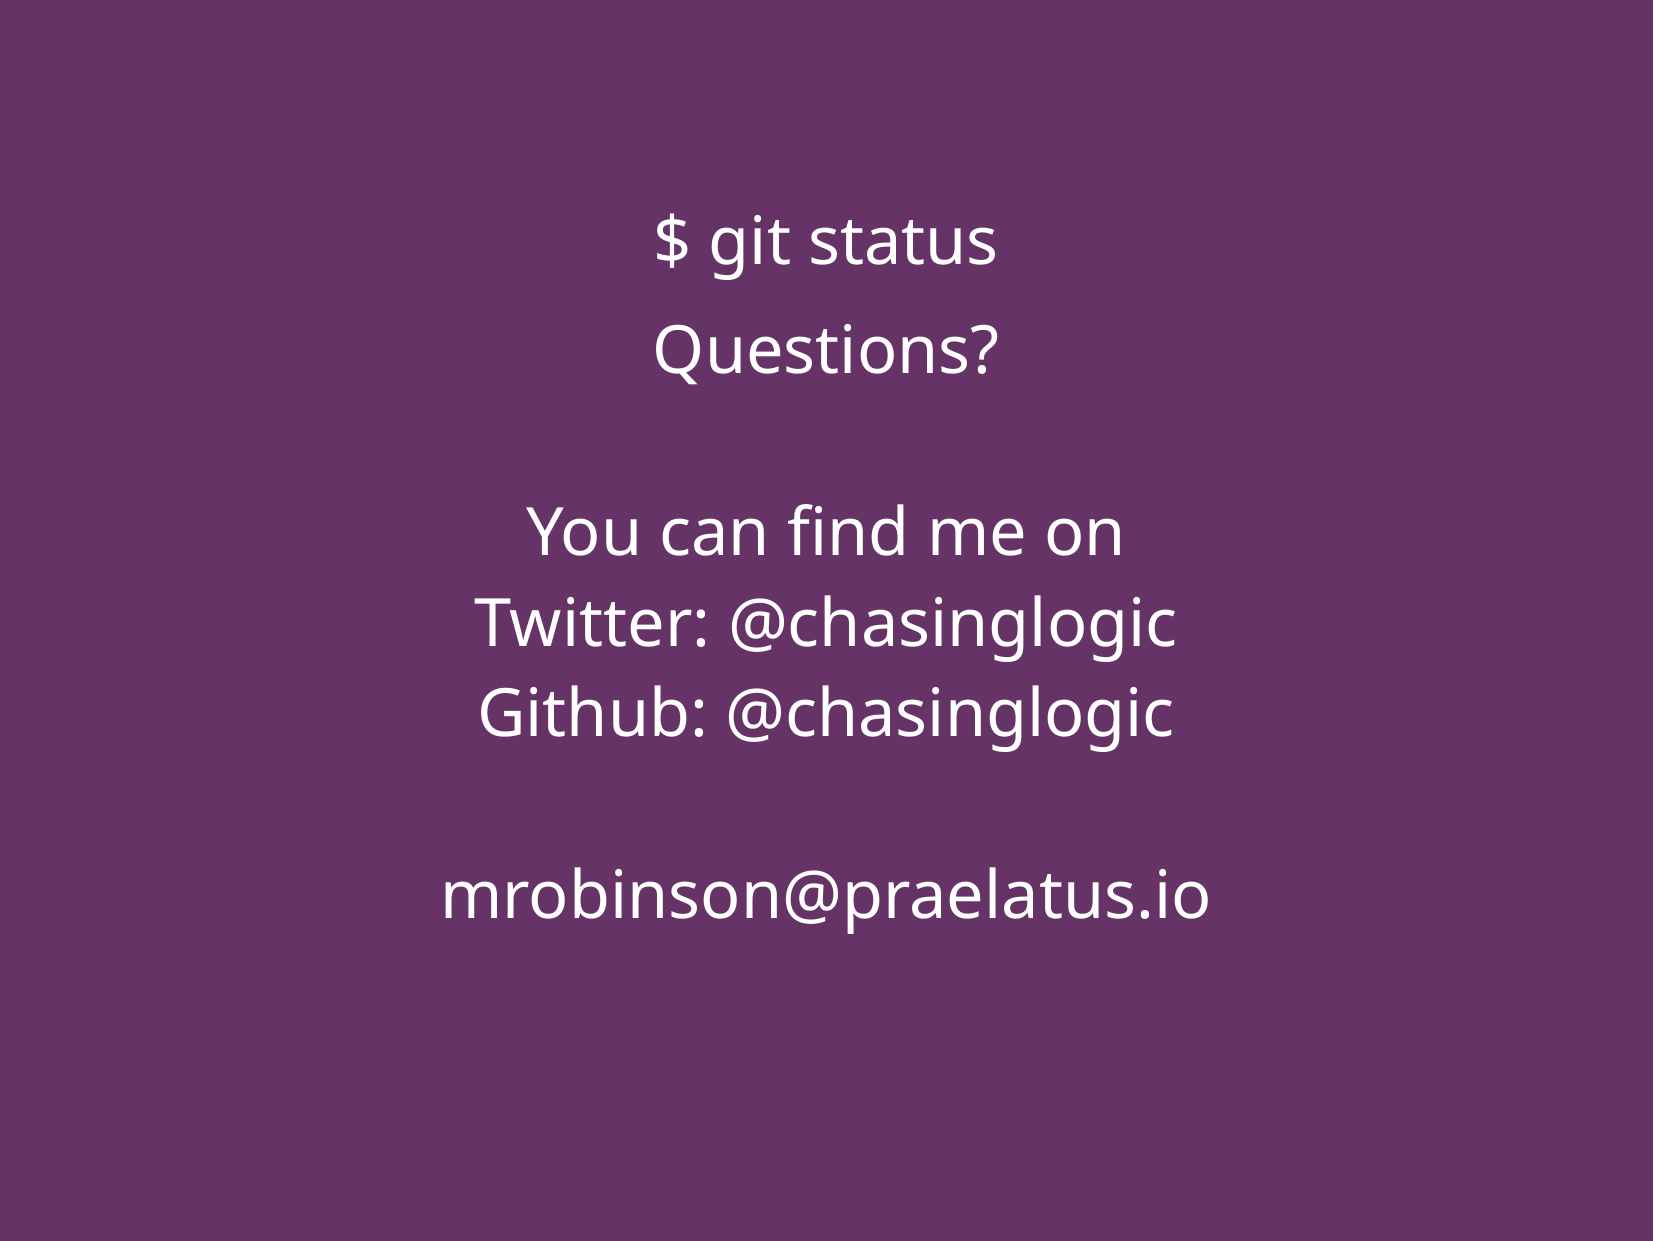

$ git status
# Questions? You can find me on Twitter: @chasinglogic Github: @chasinglogic mrobinson@praelatus.io